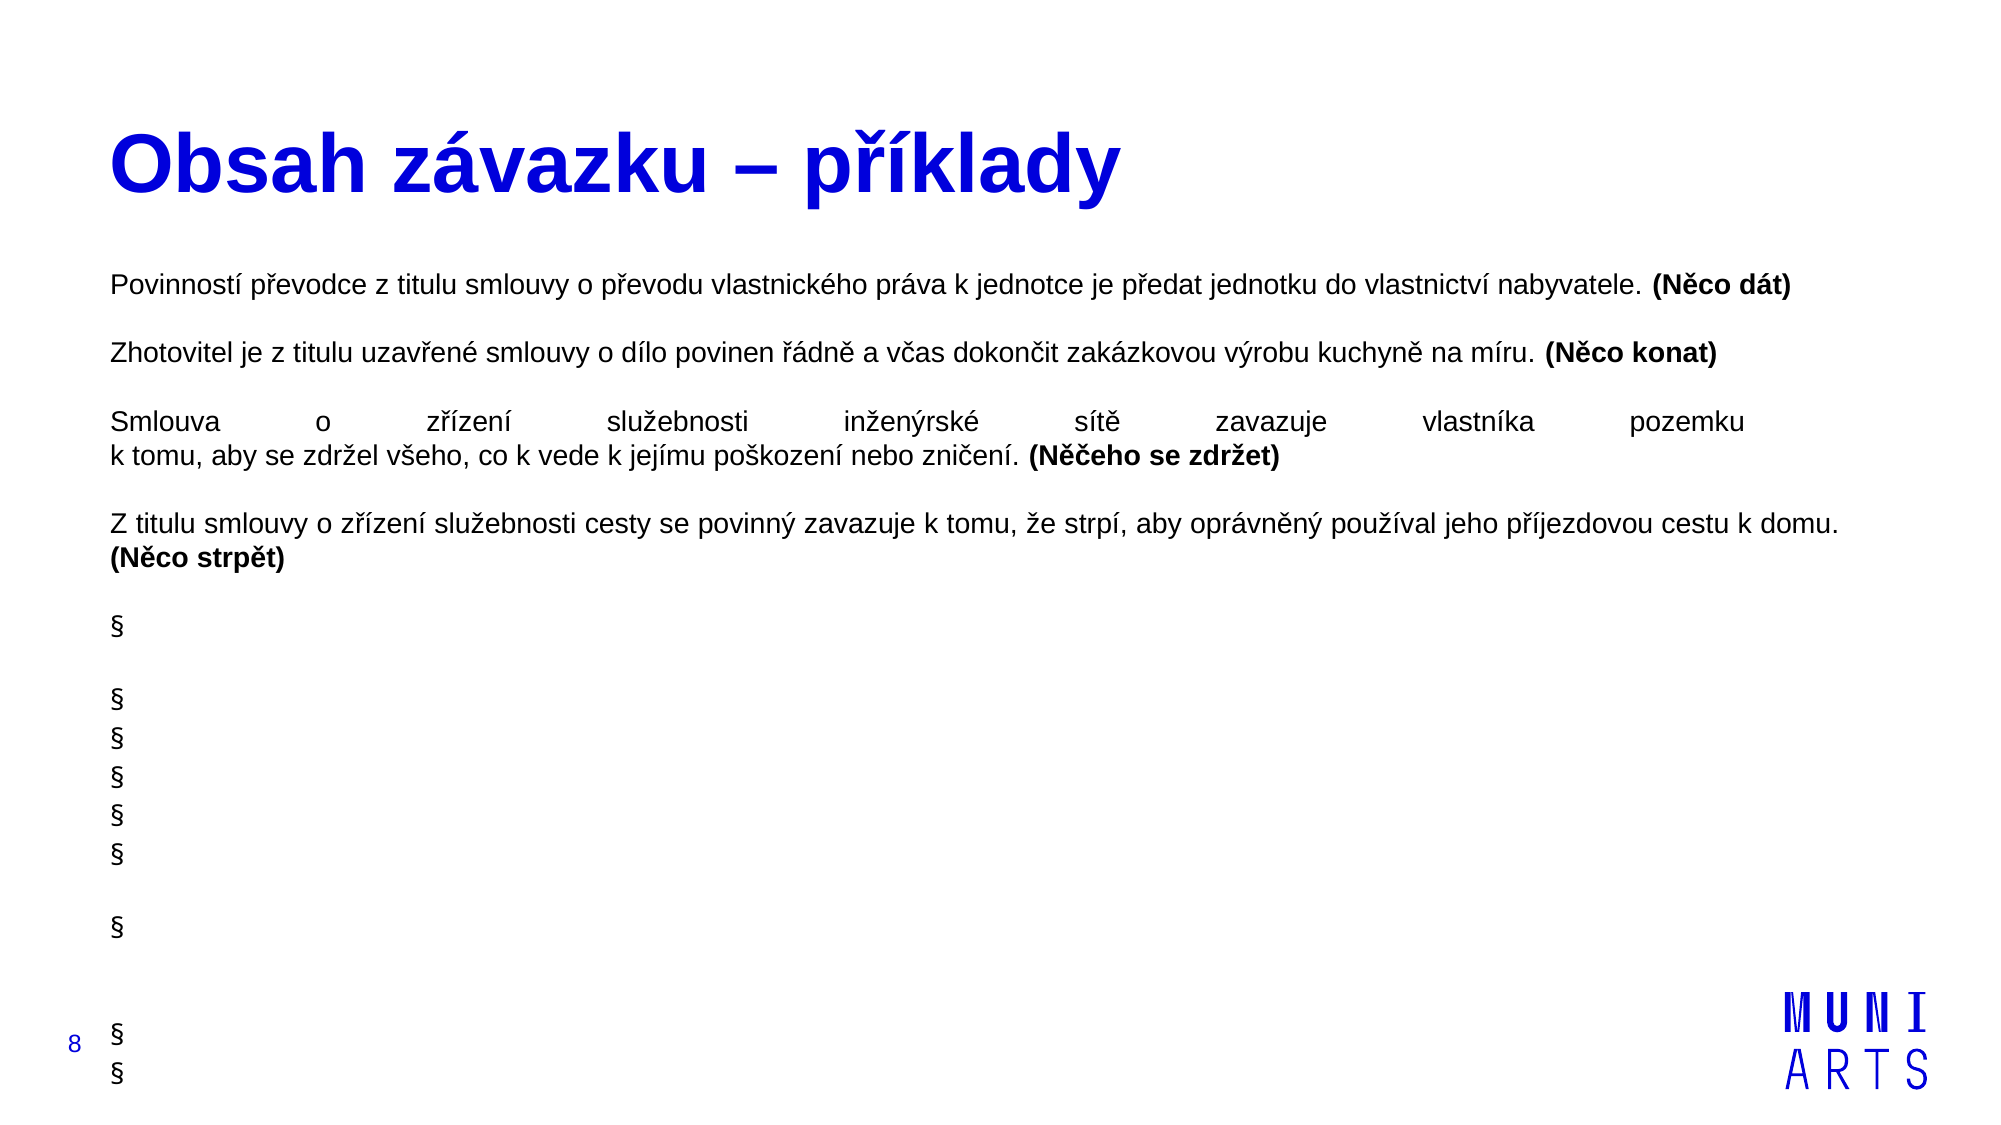

# Obsah závazku – příklady
Povinností převodce z titulu smlouvy o převodu vlastnického práva k jednotce je předat jednotku do vlastnictví nabyvatele. (Něco dát)
Zhotovitel je z titulu uzavřené smlouvy o dílo povinen řádně a včas dokončit zakázkovou výrobu kuchyně na míru. (Něco konat)
Smlouva o zřízení služebnosti inženýrské sítě zavazuje vlastníka pozemku
k tomu, aby se zdržel všeho, co k vede k jejímu poškození nebo zničení. (Něčeho se zdržet)
Z titulu smlouvy o zřízení služebnosti cesty se povinný zavazuje k tomu, že strpí, aby oprávněný používal jeho příjezdovou cestu k domu. (Něco strpět)